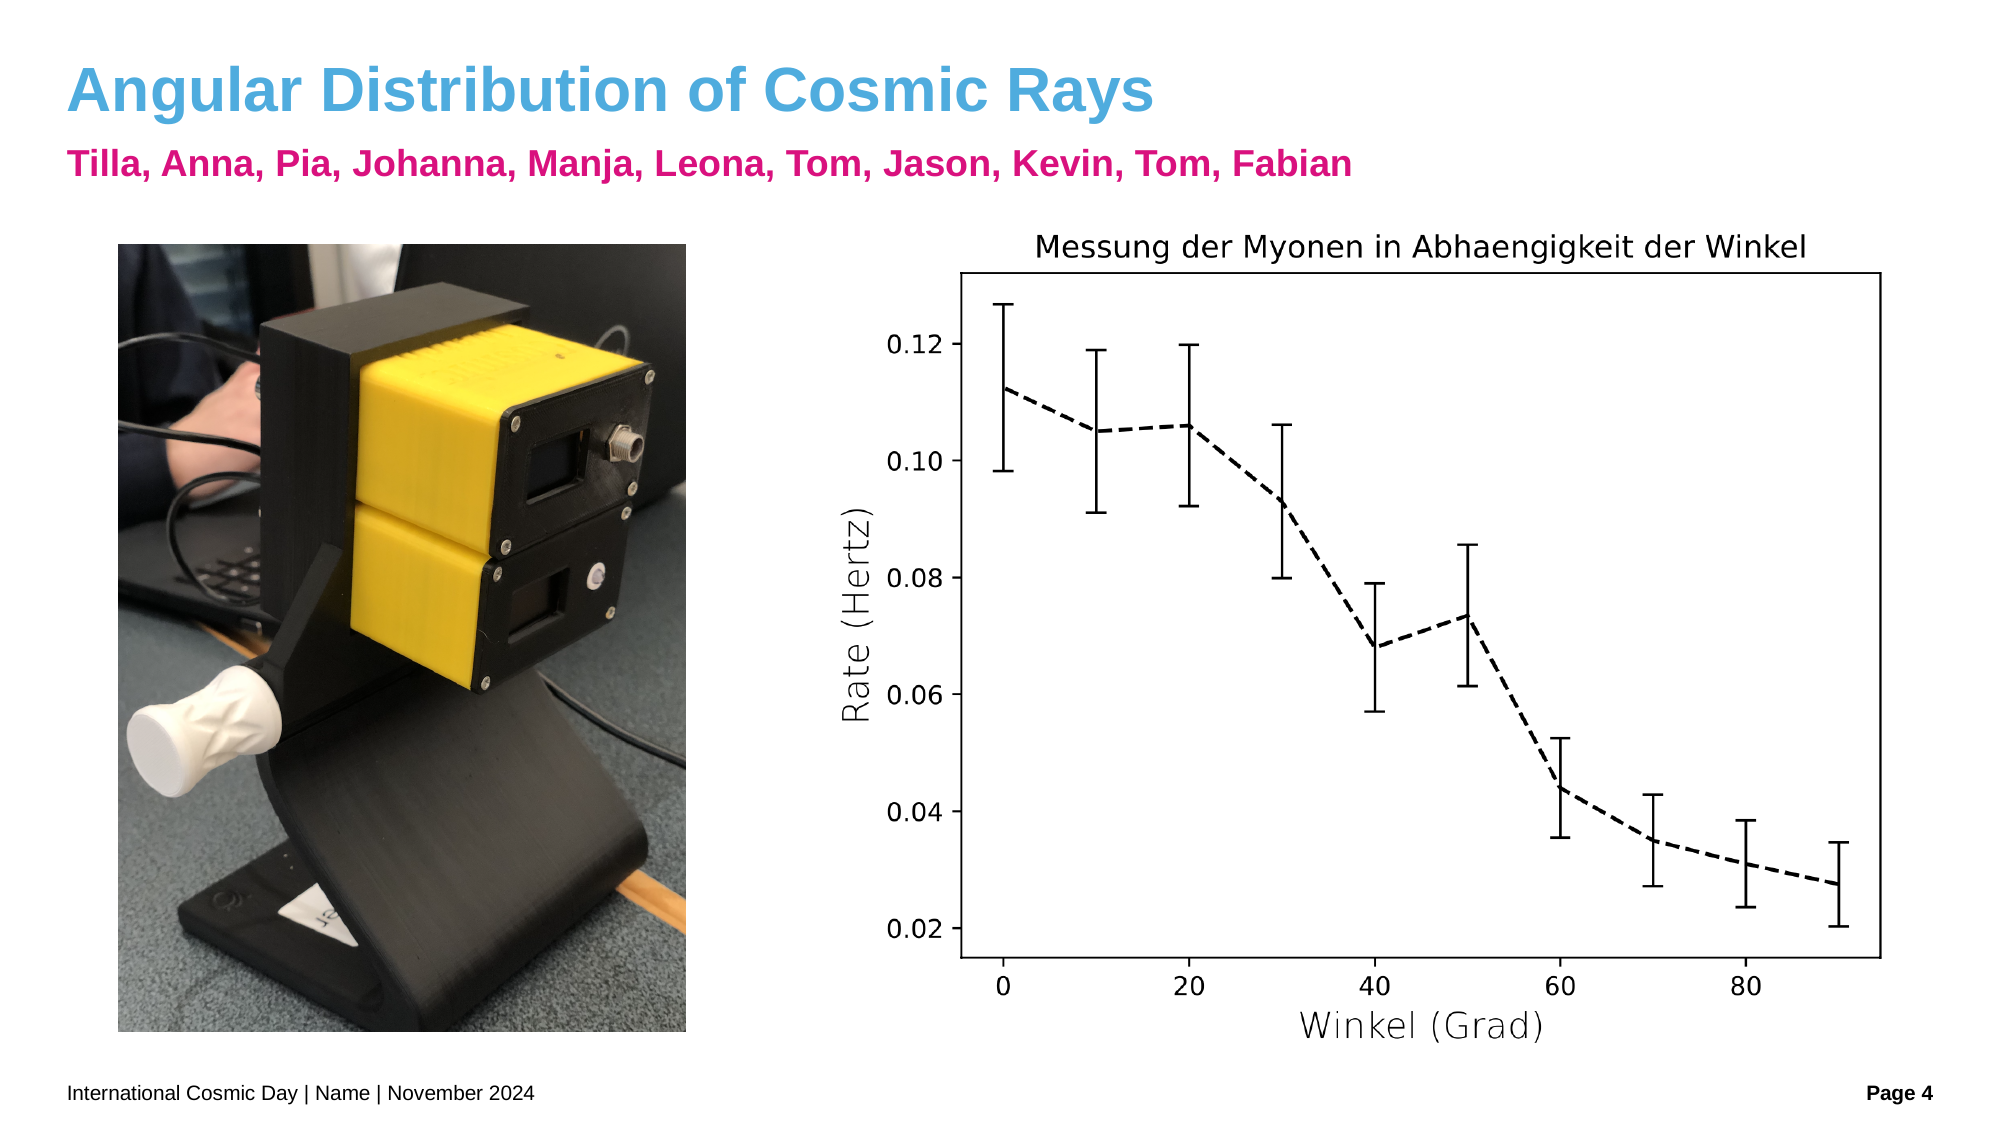

# Angular Distribution of Cosmic Rays
Tilla, Anna, Pia, Johanna, Manja, Leona, Tom, Jason, Kevin, Tom, Fabian
International Cosmic Day | Name | November 2024